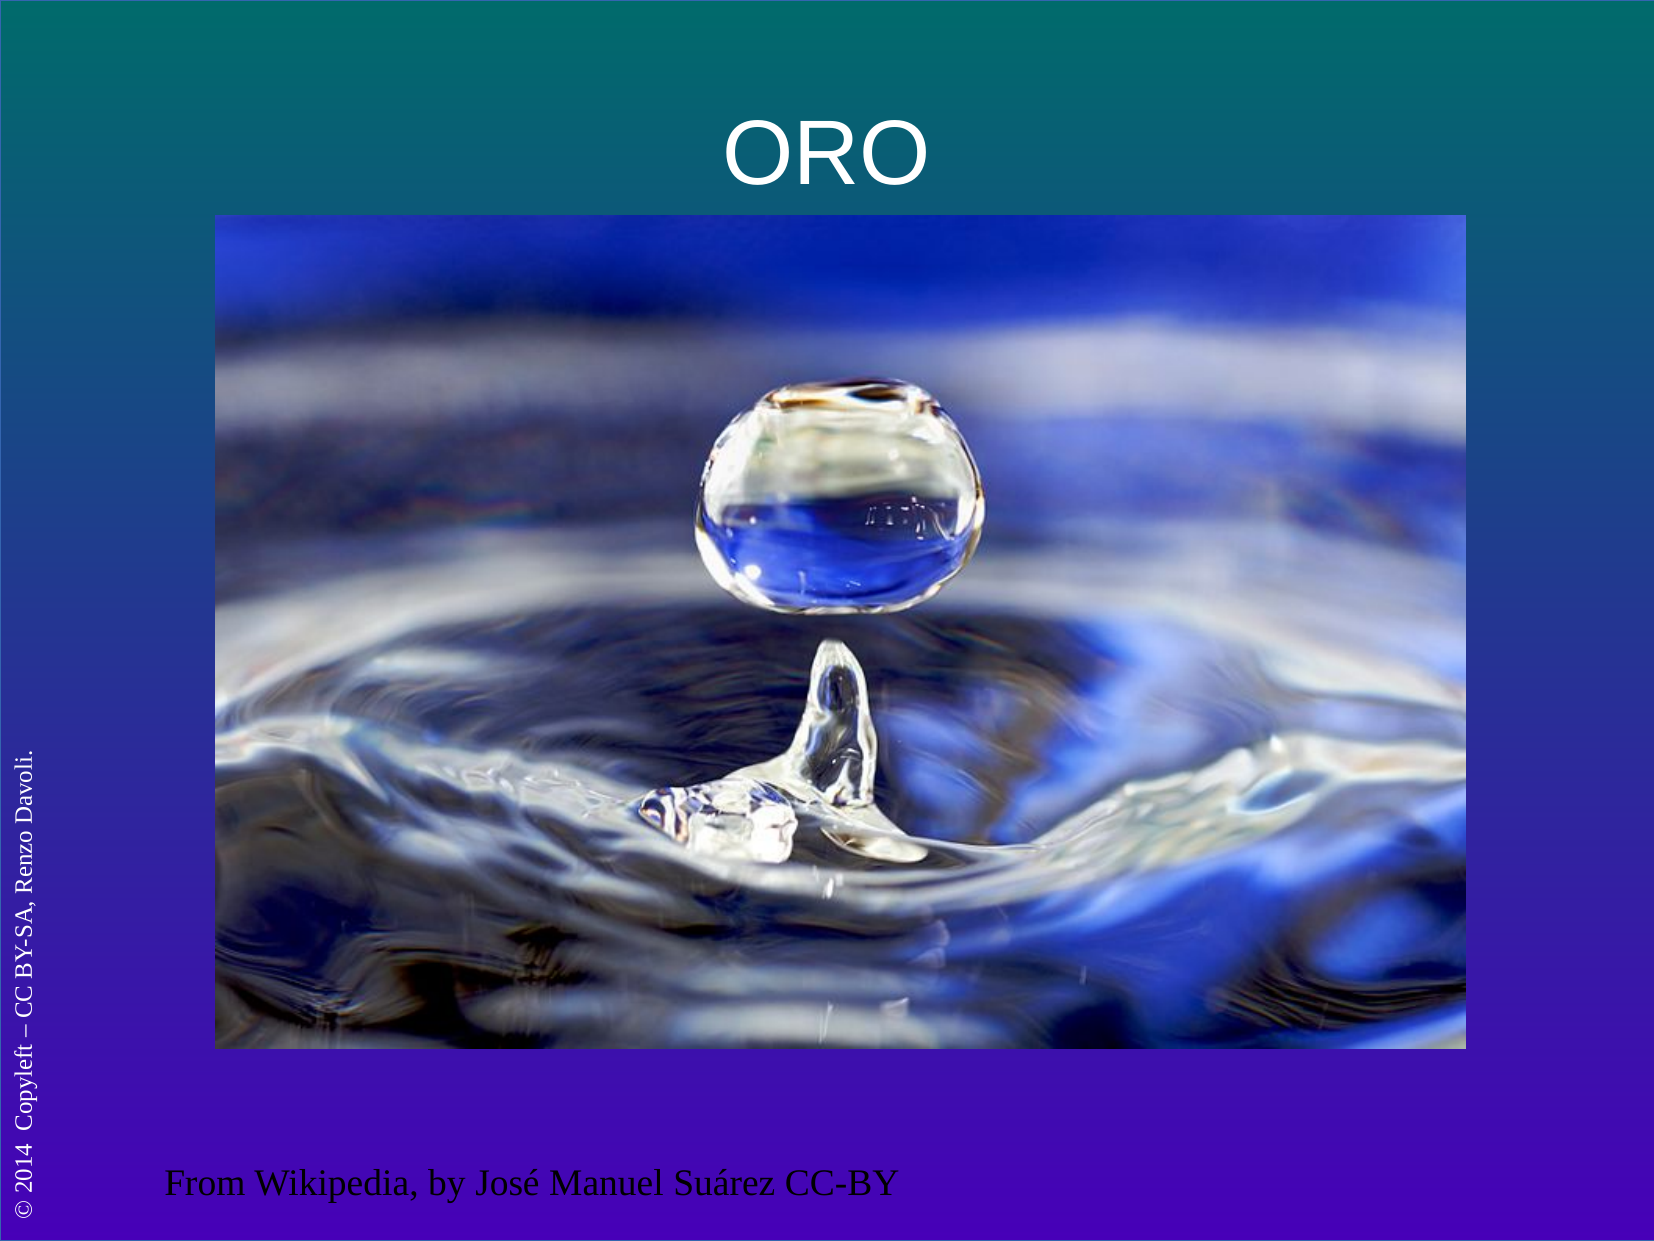

# ORO
From Wikipedia, by José Manuel Suárez CC-BY